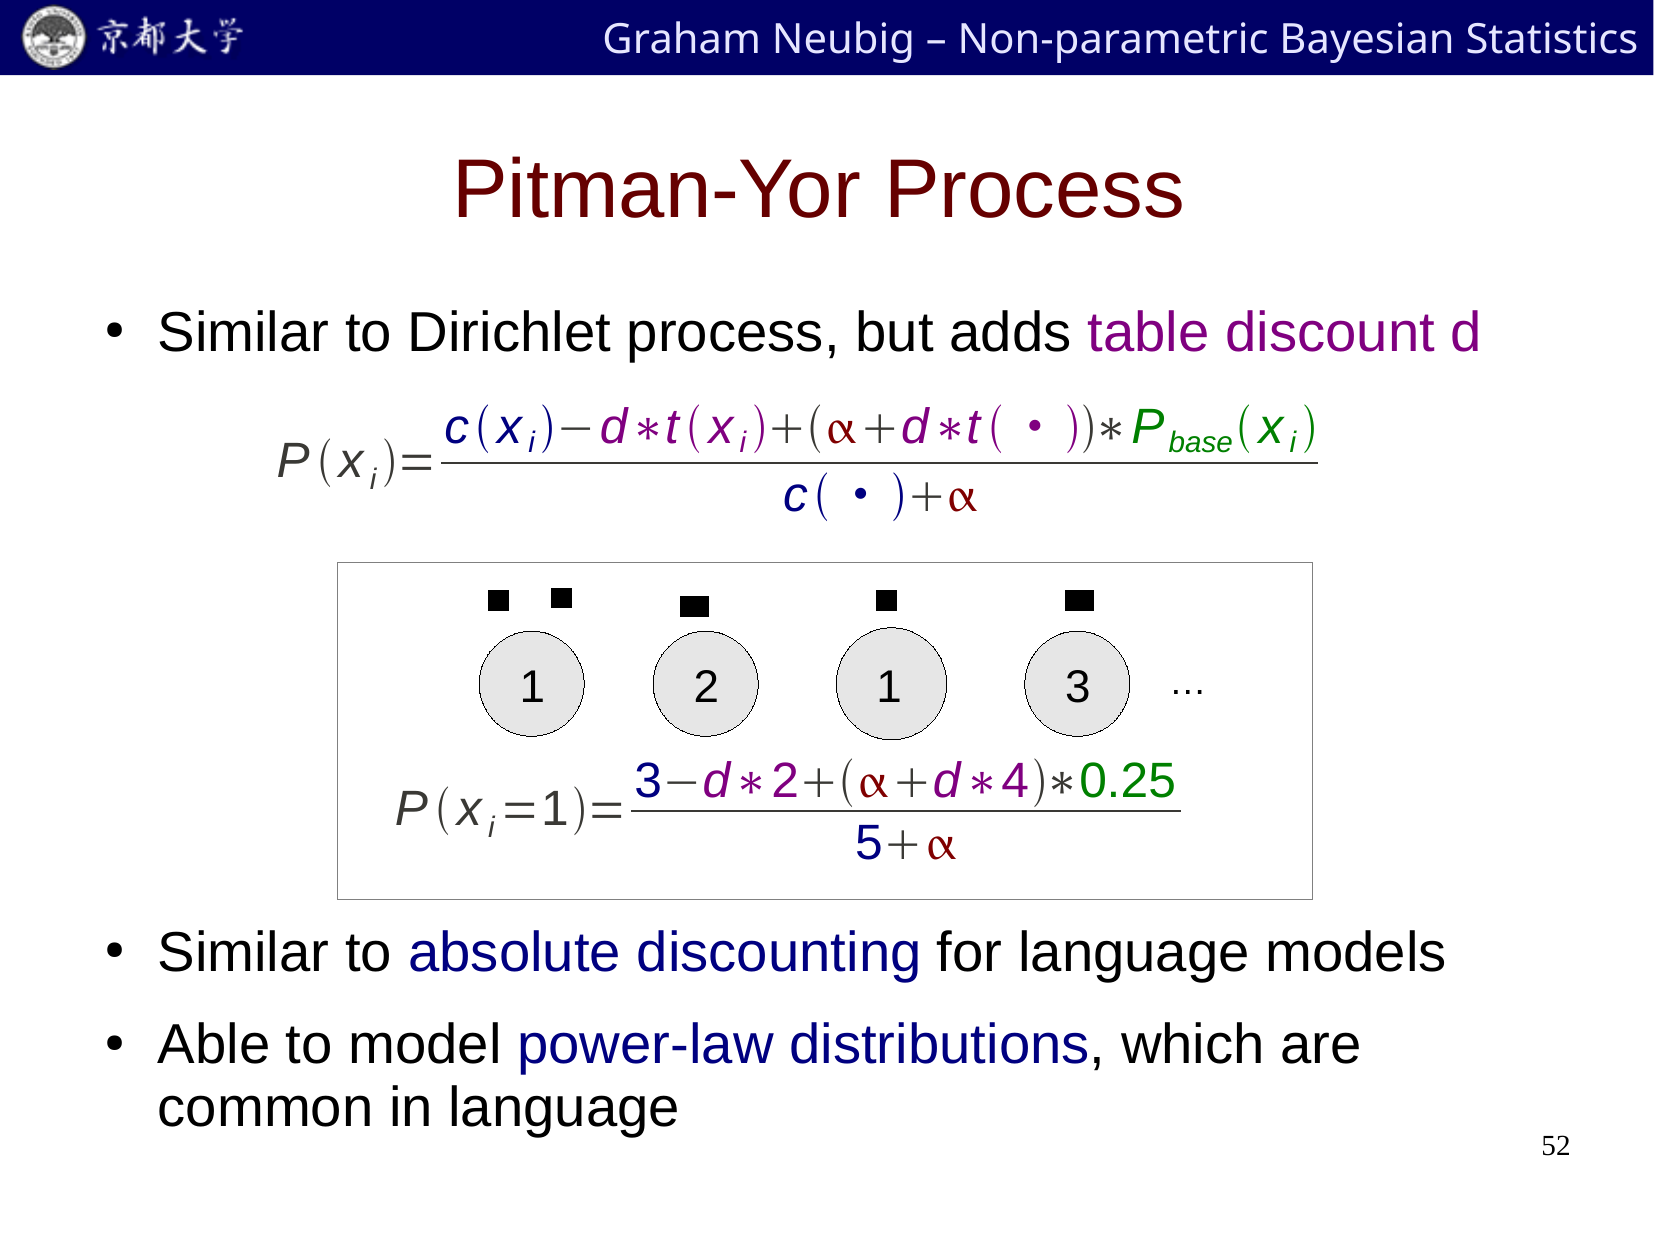

# Pitman-Yor Process
Similar to Dirichlet process, but adds table discount d
1
2
1
3
…
Similar to absolute discounting for language models
Able to model power-law distributions, which are common in language
52